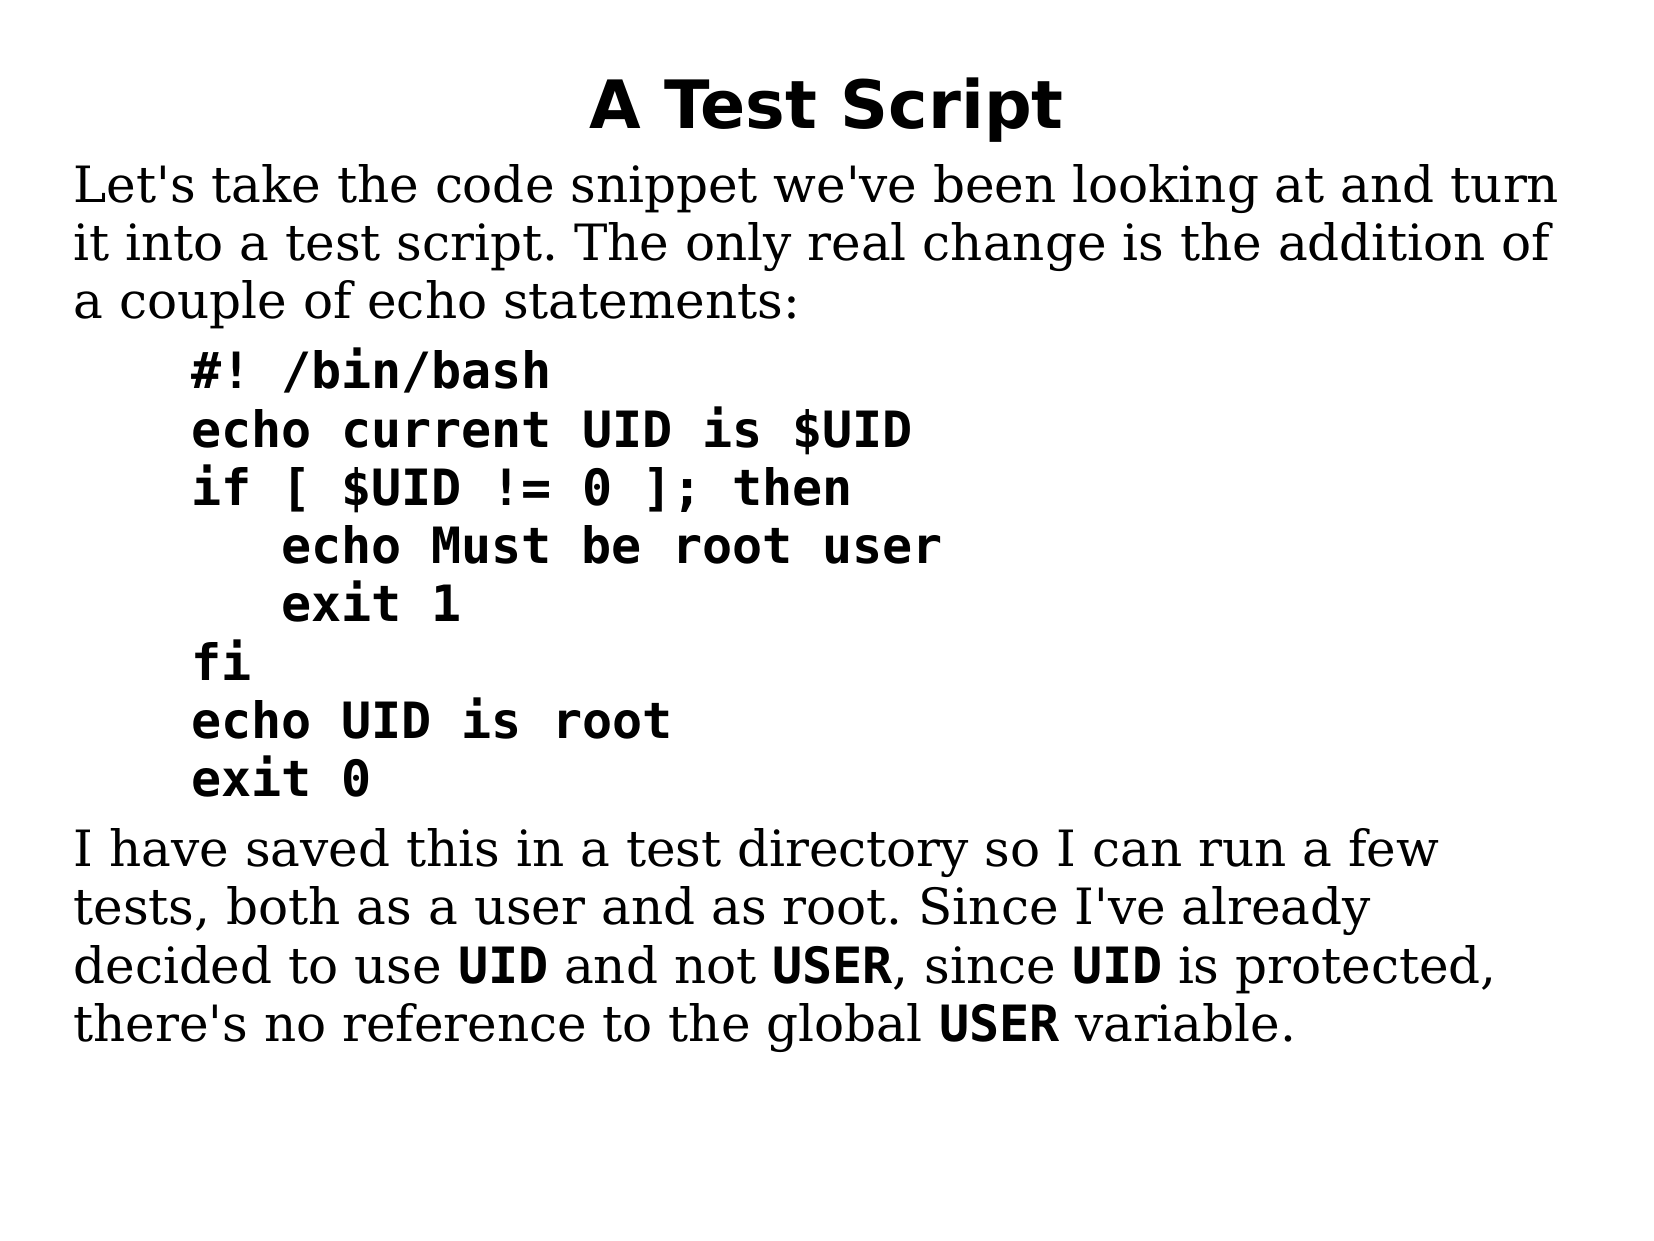

A Test Script
Let's take the code snippet we've been looking at and turn it into a test script. The only real change is the addition of a couple of echo statements:
#! /bin/bash
echo current UID is $UID
if [ $UID != 0 ]; then
 echo Must be root user
 exit 1
fi
echo UID is root
exit 0
I have saved this in a test directory so I can run a few tests, both as a user and as root. Since I've already decided to use UID and not USER, since UID is protected, there's no reference to the global USER variable.